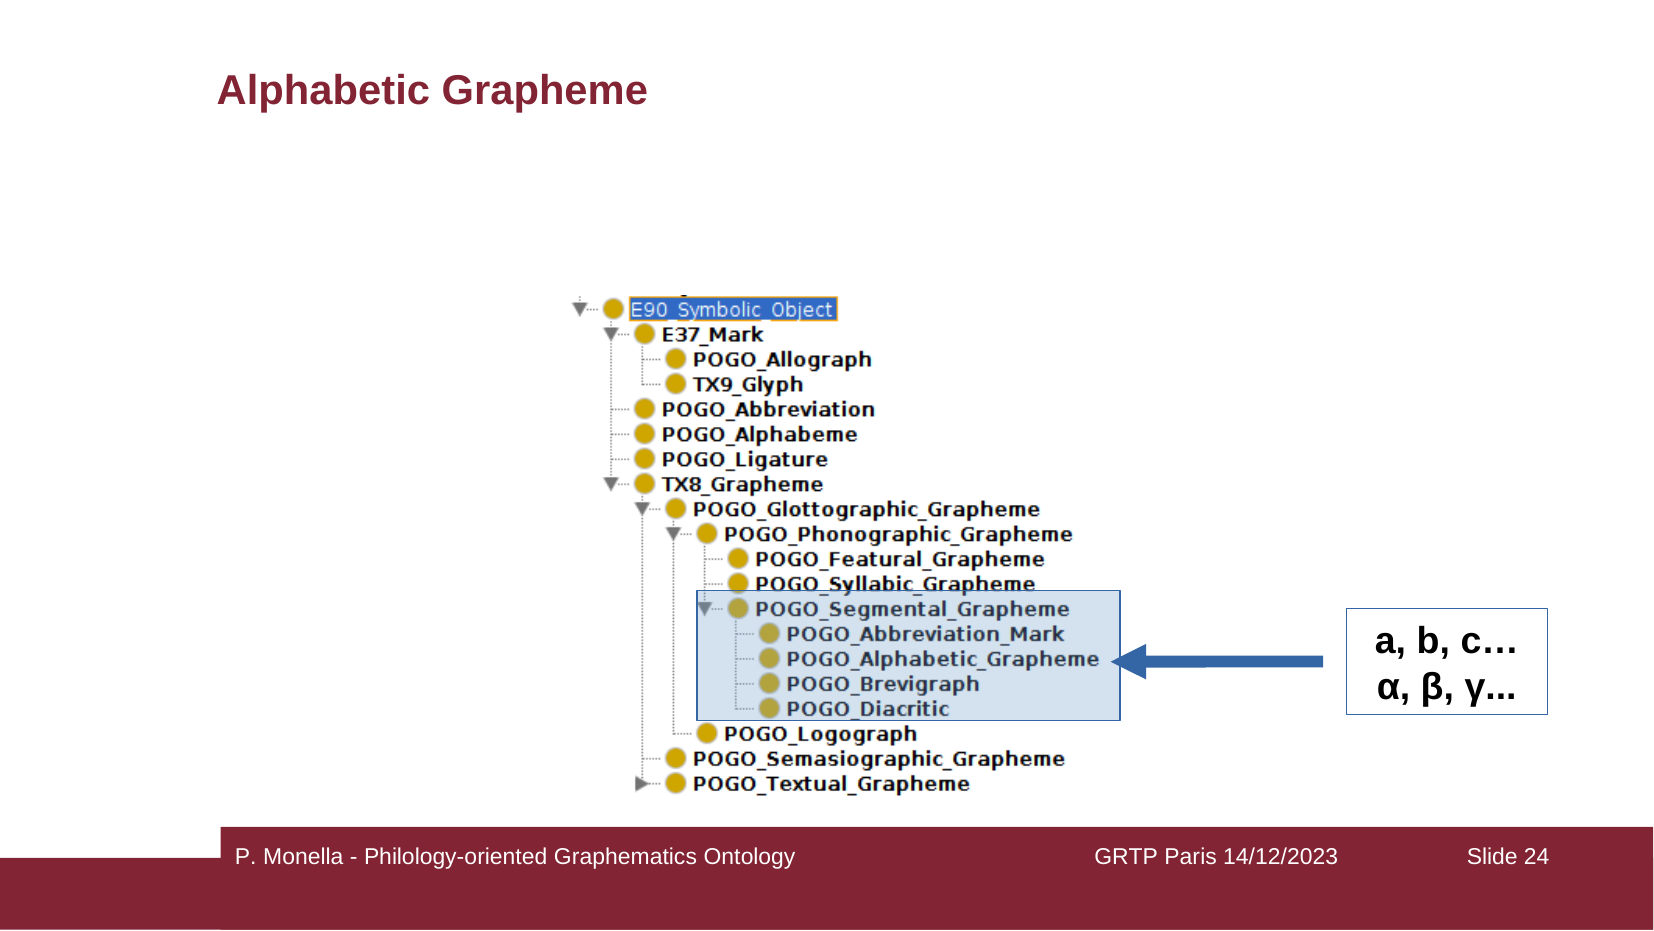

# Alphabetic Grapheme
a, b, c…
α, β, γ...
P. Monella - Philology-oriented Graphematics Ontology
24